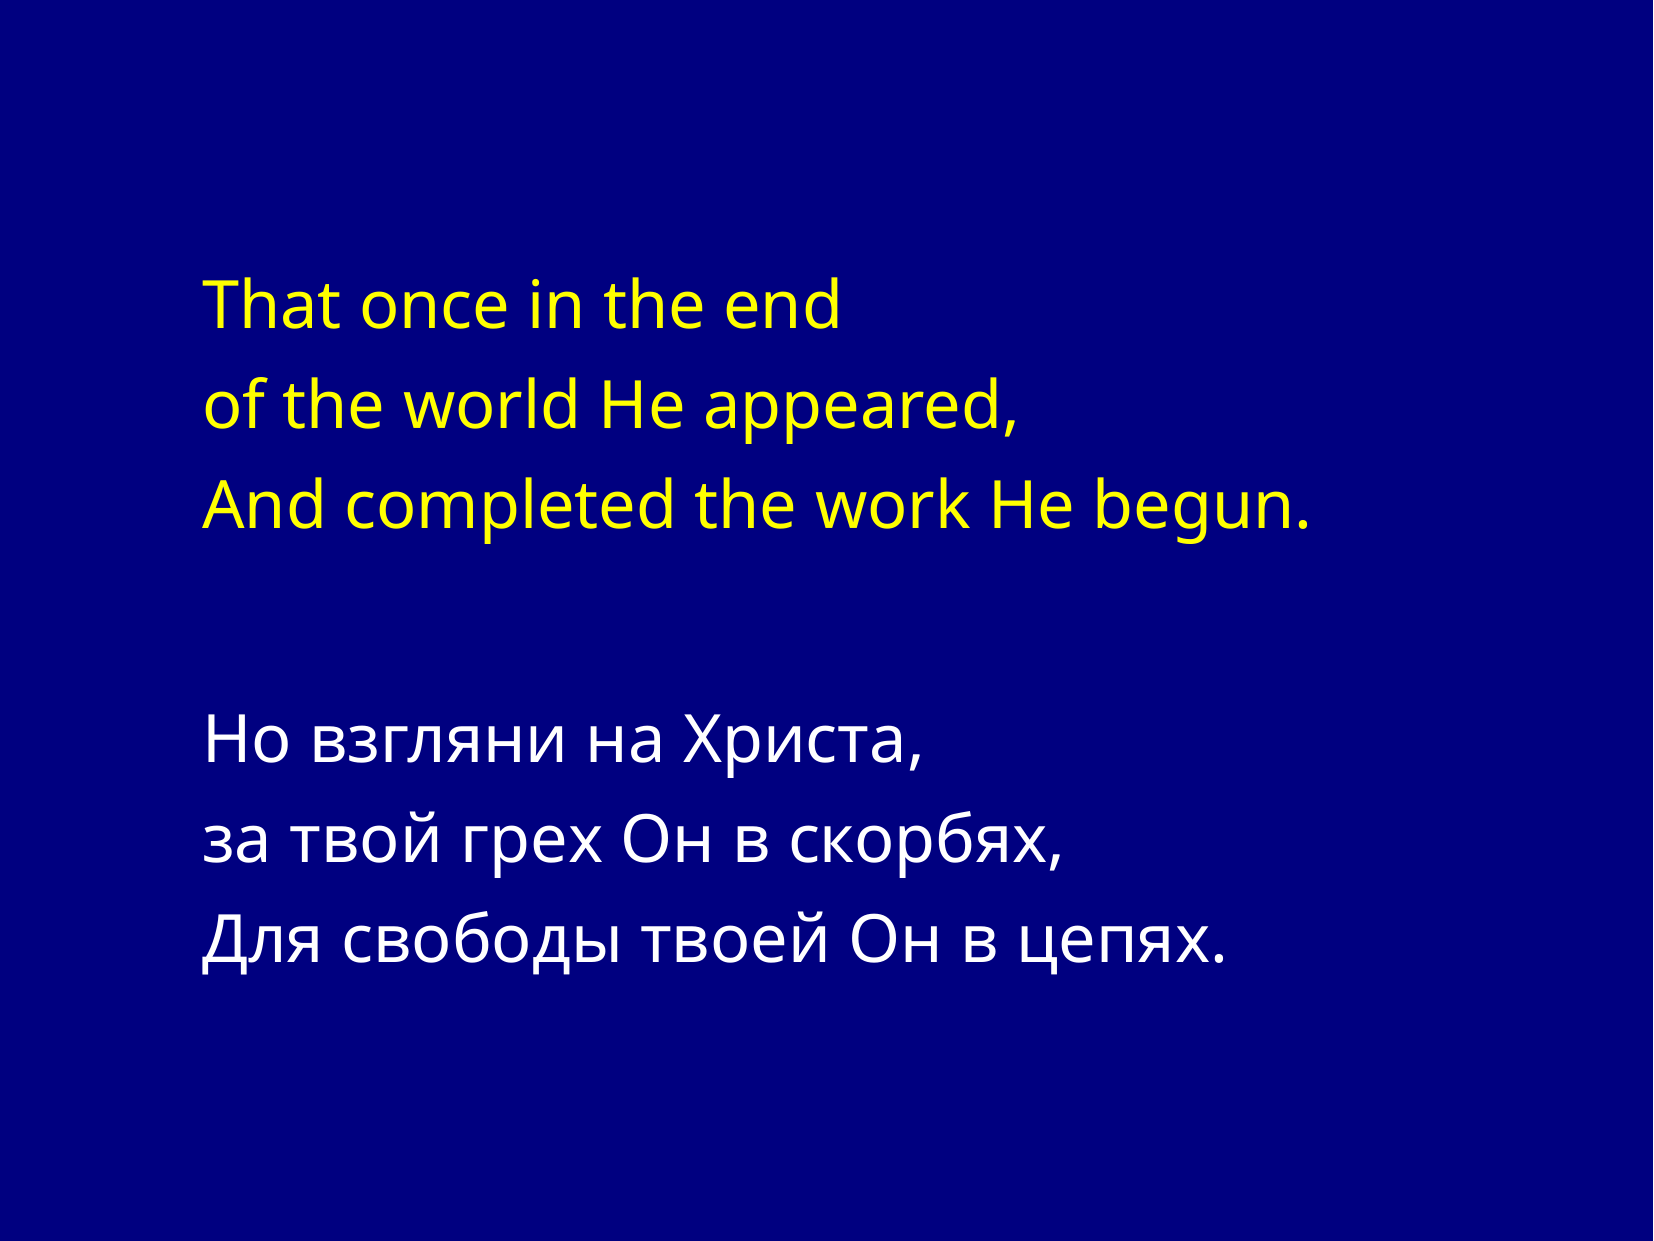

That once in the end
	of the world He appeared,
	And completed the work He begun.
	Но взгляни на Христа,
	за твой грех Он в скорбях,
	Для свободы твоей Он в цепях.